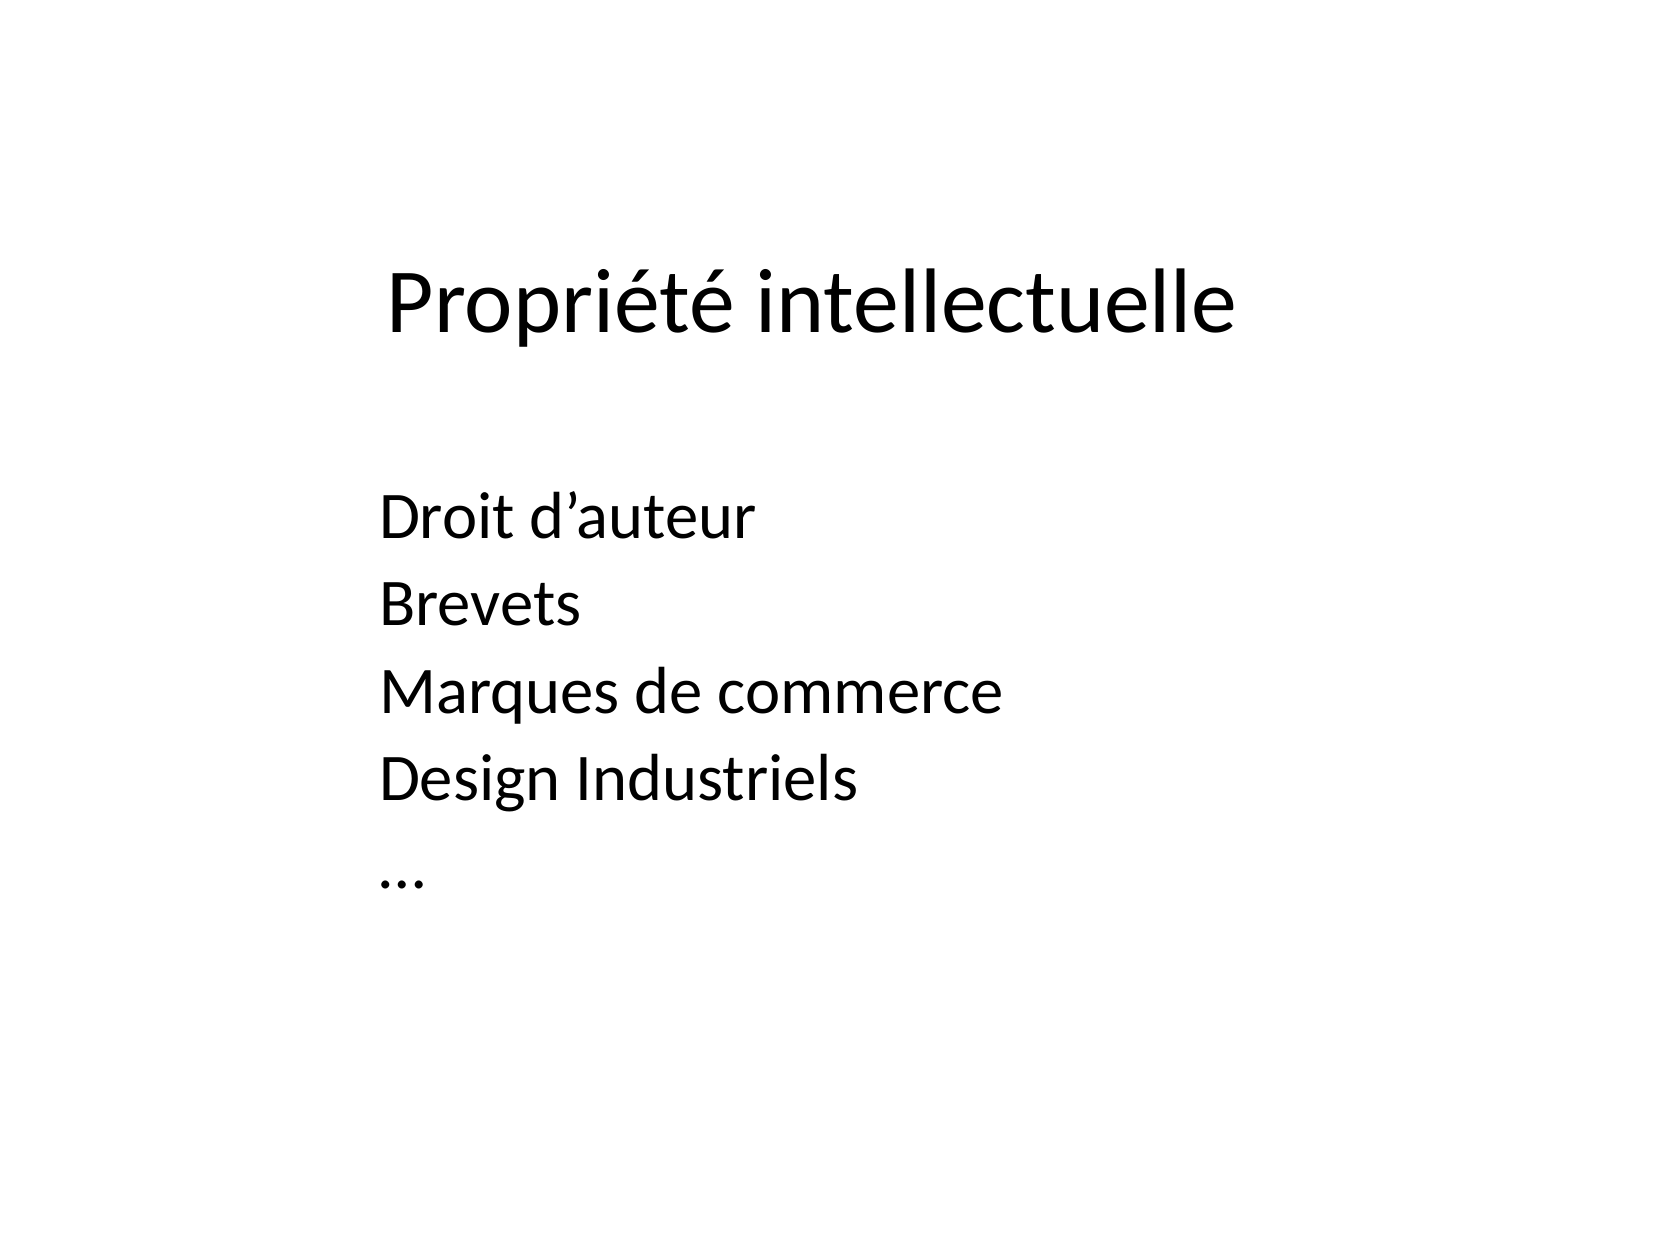

# Propriété intellectuelle
Droit d’auteur
Brevets
Marques de commerce
Design Industriels
…